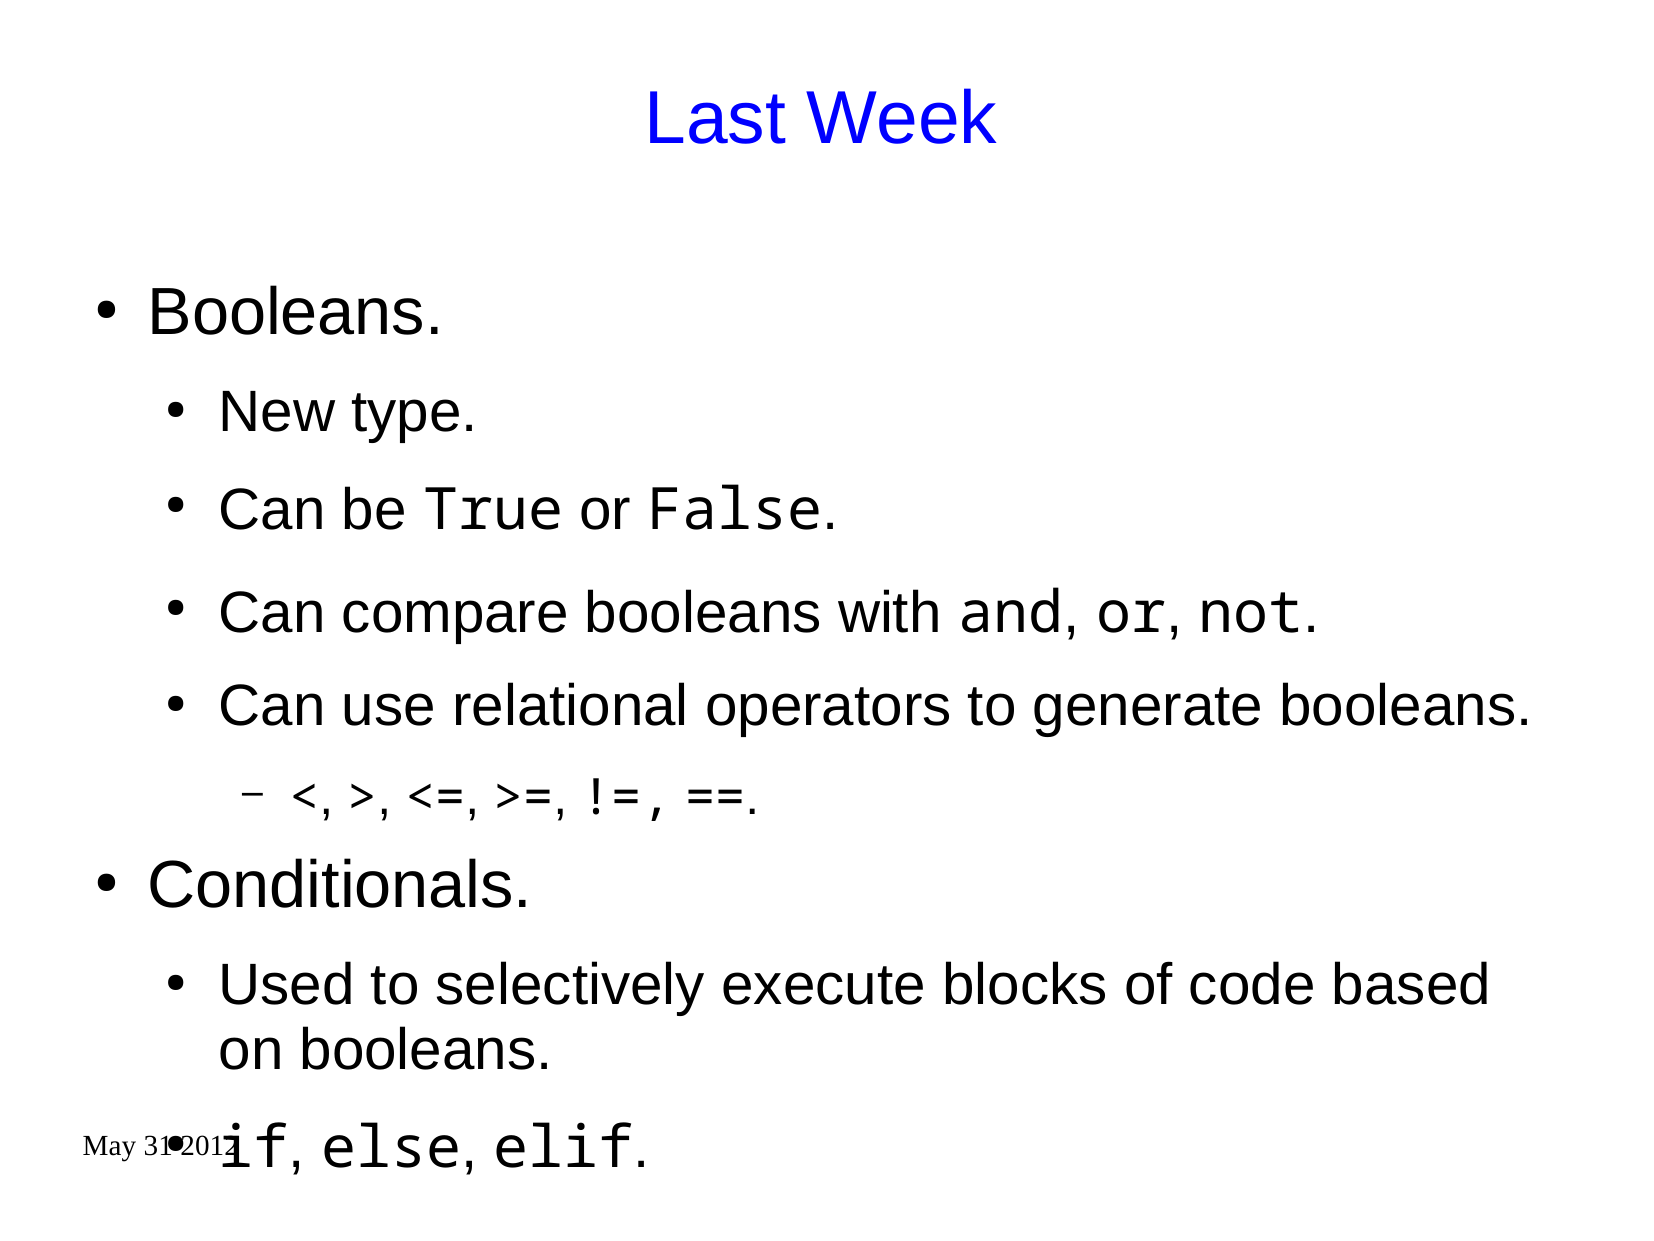

# Last Week
Booleans.
New type.
Can be True or False.
Can compare booleans with and, or, not.
Can use relational operators to generate booleans.
<, >, <=, >=, !=, ==.
Conditionals.
Used to selectively execute blocks of code based on booleans.
if, else, elif.
May 31 2012